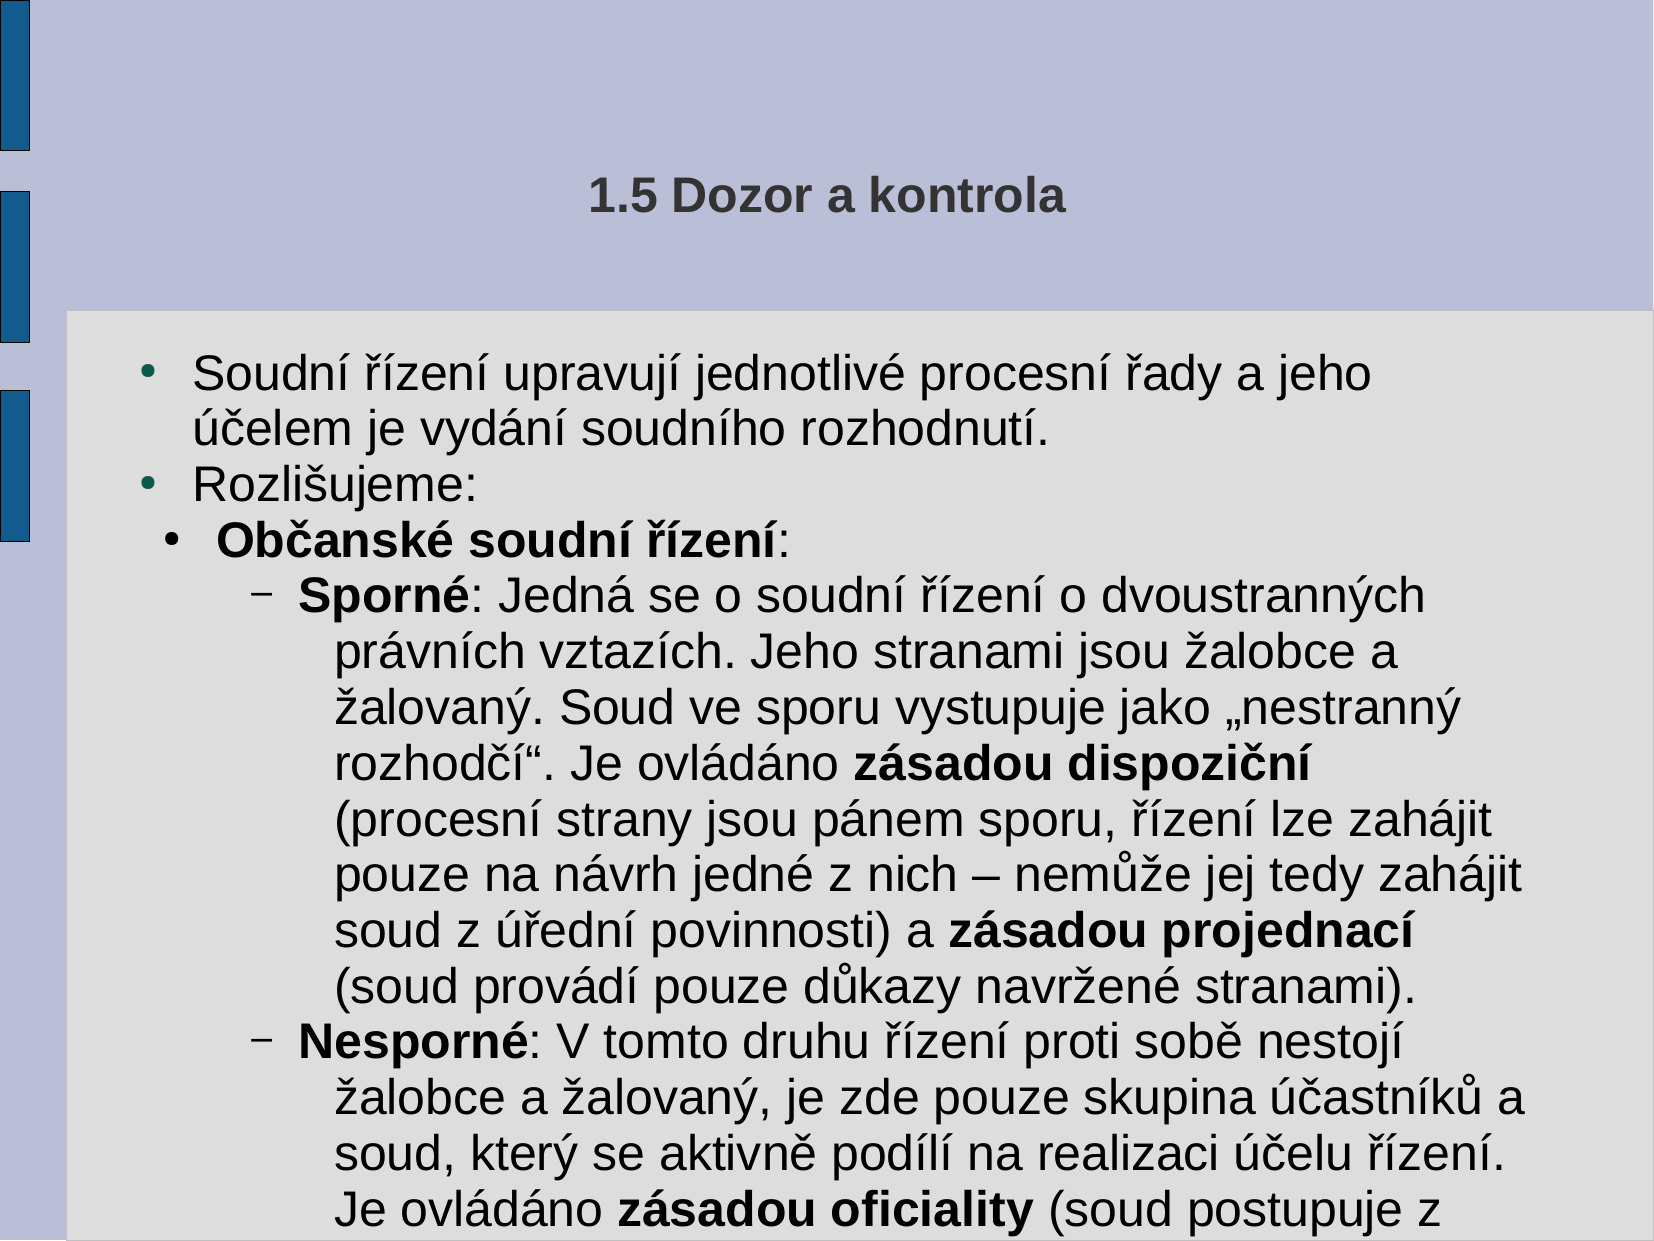

# 1.5 Dozor a kontrola
Soudní řízení upravují jednotlivé procesní řady a jeho účelem je vydání soudního rozhodnutí.
Rozlišujeme:
Občanské soudní řízení:
Sporné: Jedná se o soudní řízení o dvoustranných právních vztazích. Jeho stranami jsou žalobce a žalovaný. Soud ve sporu vystupuje jako „nestranný rozhodčí“. Je ovládáno zásadou dispoziční (procesní strany jsou pánem sporu, řízení lze zahájit pouze na návrh jedné z nich – nemůže jej tedy zahájit soud z úřední povinnosti) a zásadou projednací (soud provádí pouze důkazy navržené stranami).
Nesporné: V tomto druhu řízení proti sobě nestojí žalobce a žalovaný, je zde pouze skupina účastníků a soud, který se aktivně podílí na realizaci účelu řízení. Je ovládáno zásadou oficiality (soud postupuje z